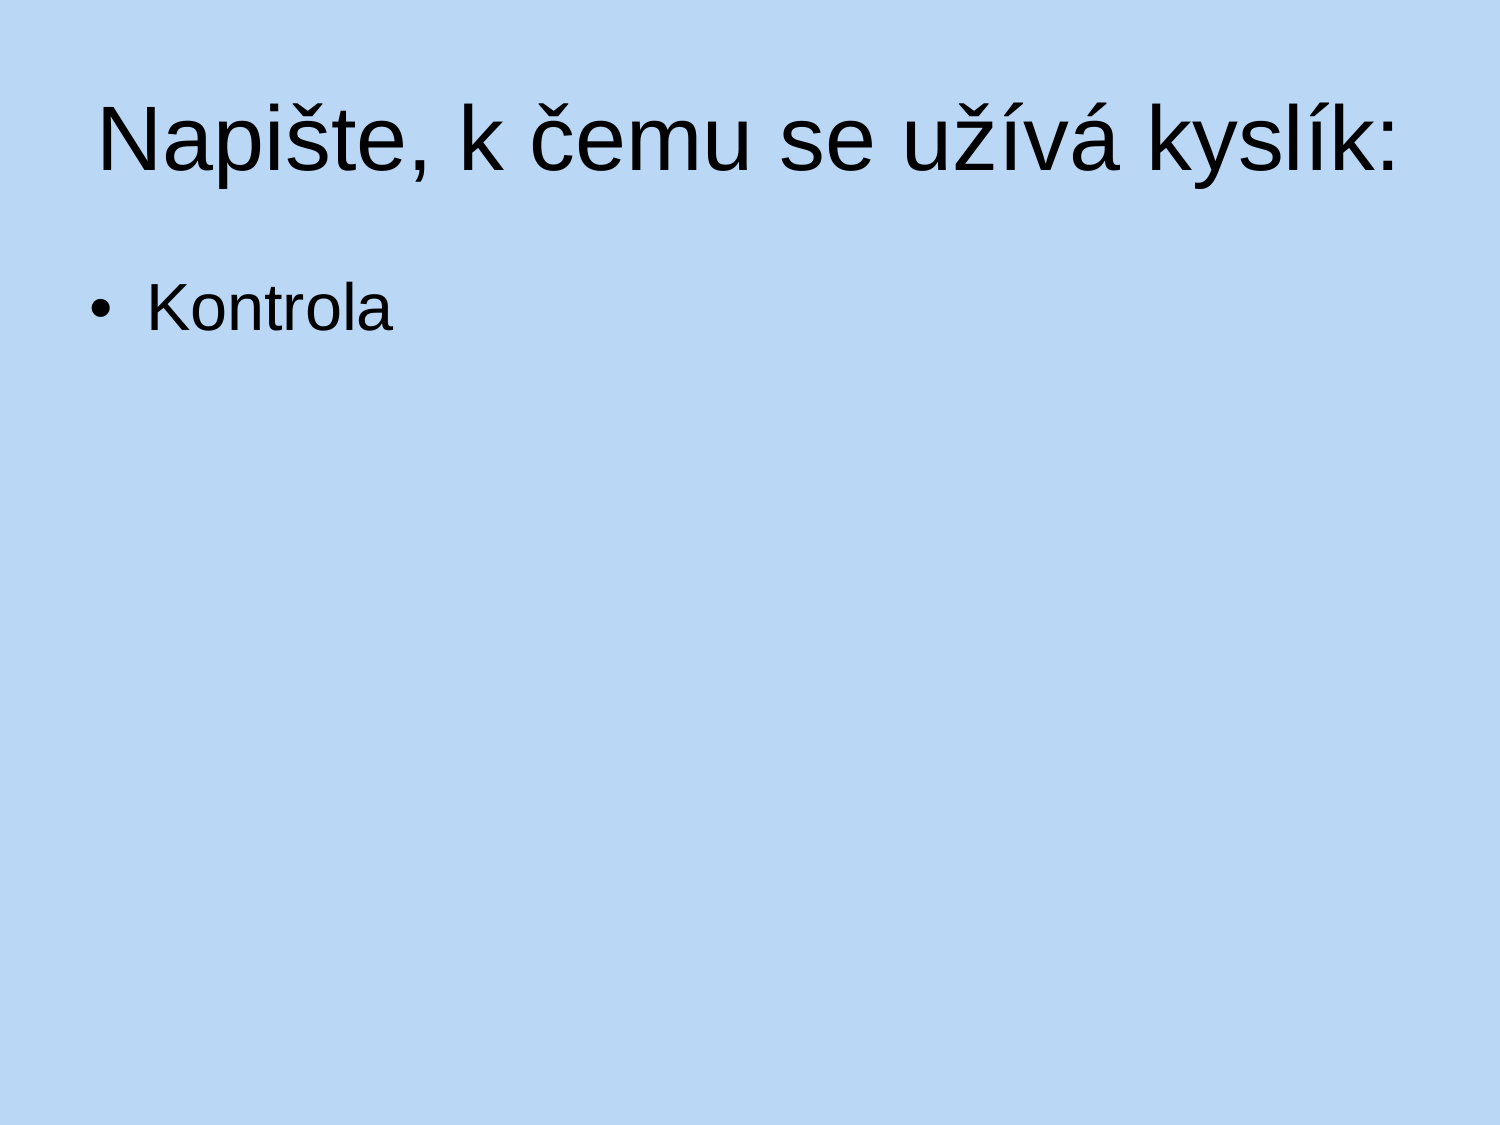

# Napište, k čemu se užívá kyslík:
Kontrola
svařování
výroba surového železa a oceli
dýchací přístroje
čištění odpadních vod